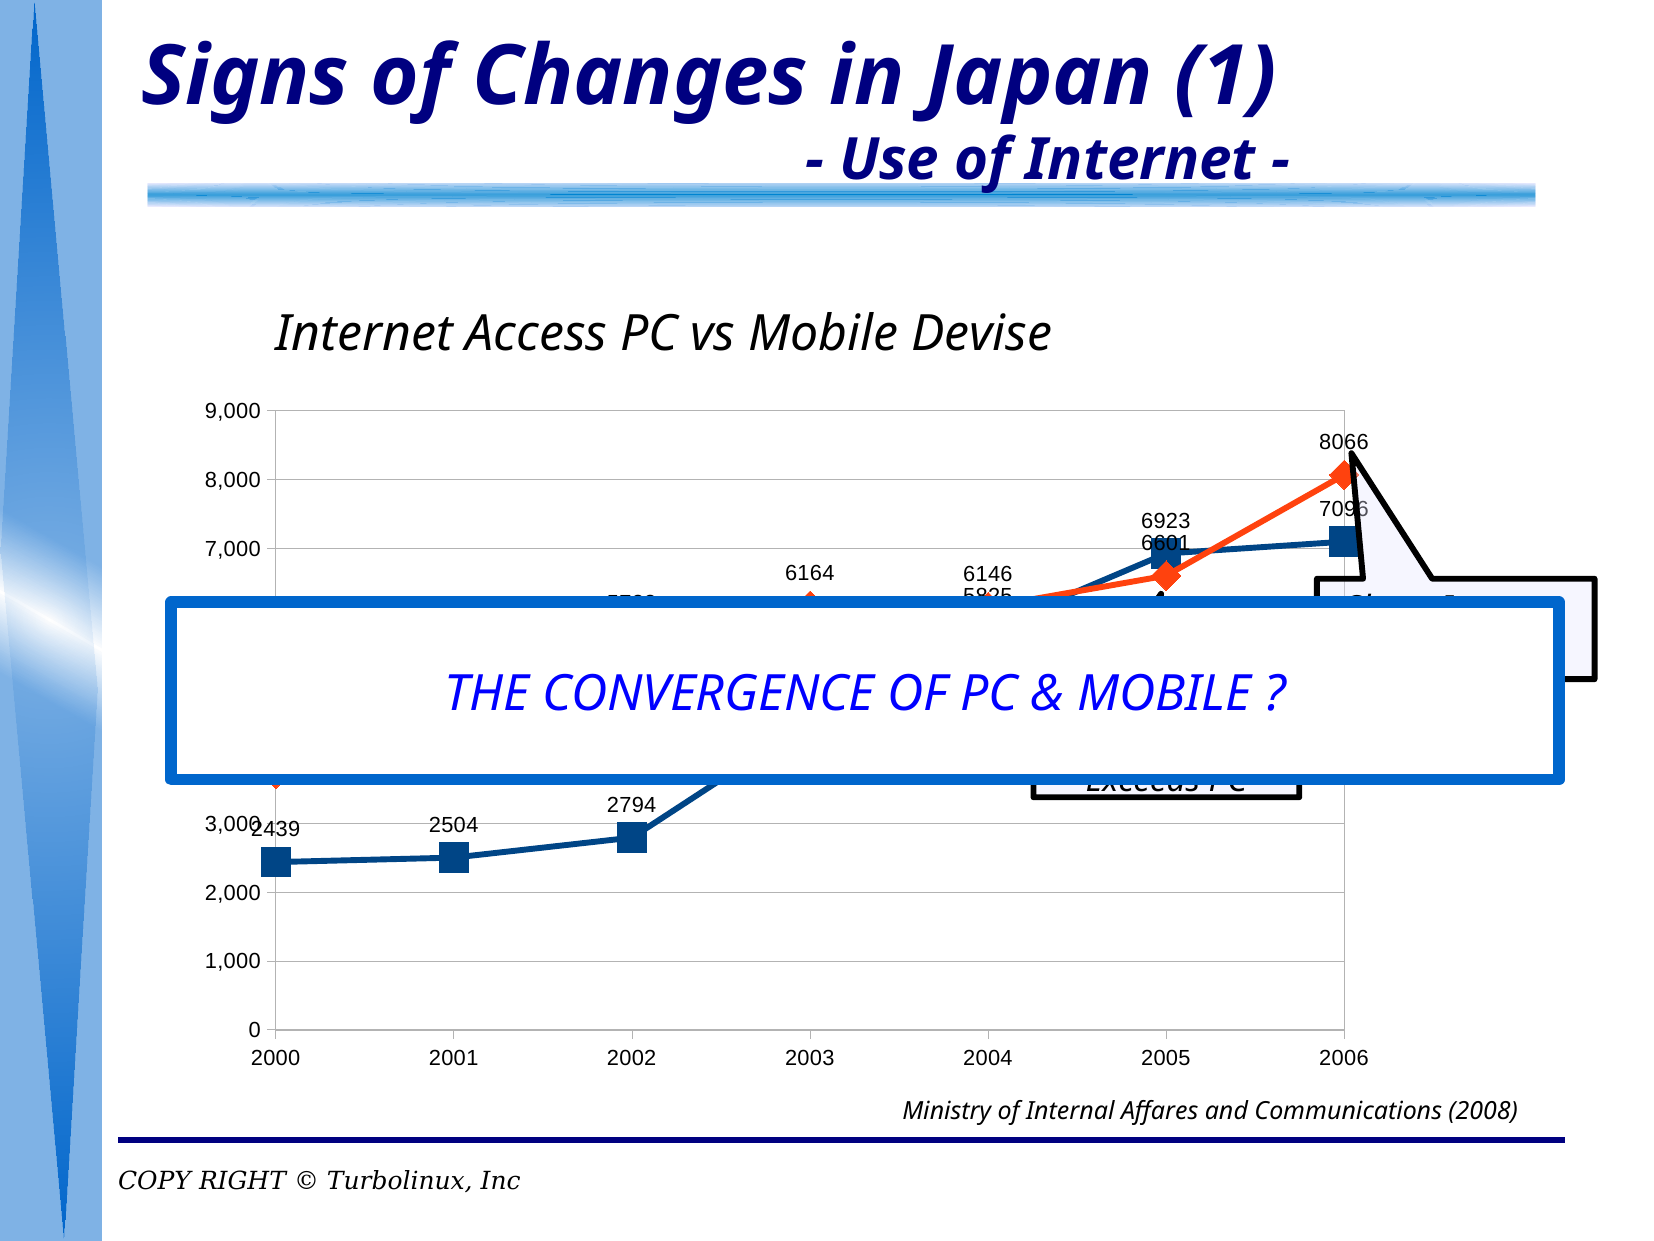

# Signs of Changes in Japan (1)
- Use of Internet -
Internet Access PC vs Mobile Devise
### Chart
| Category | Mobile | PC |
|---|---|---|
| 2000 | 2439.0 | 3723.0 |
| 2001 | 2504.0 | 4890.0 |
| 2002 | 2794.0 | 5722.0 |
| 2003 | 4484.0 | 6164.0 |
| 2004 | 5825.0 | 6146.0 |
| 2005 | 6923.0 | 6601.0 |
| 2006 | 7096.0 | 8066.0 |Sharp Increase
of PC internet
THE CONVERGENCE OF PC & MOBILE ?
Mobile Internet
Exceeds PC
Ministry of Internal Affares and Communications (2008)